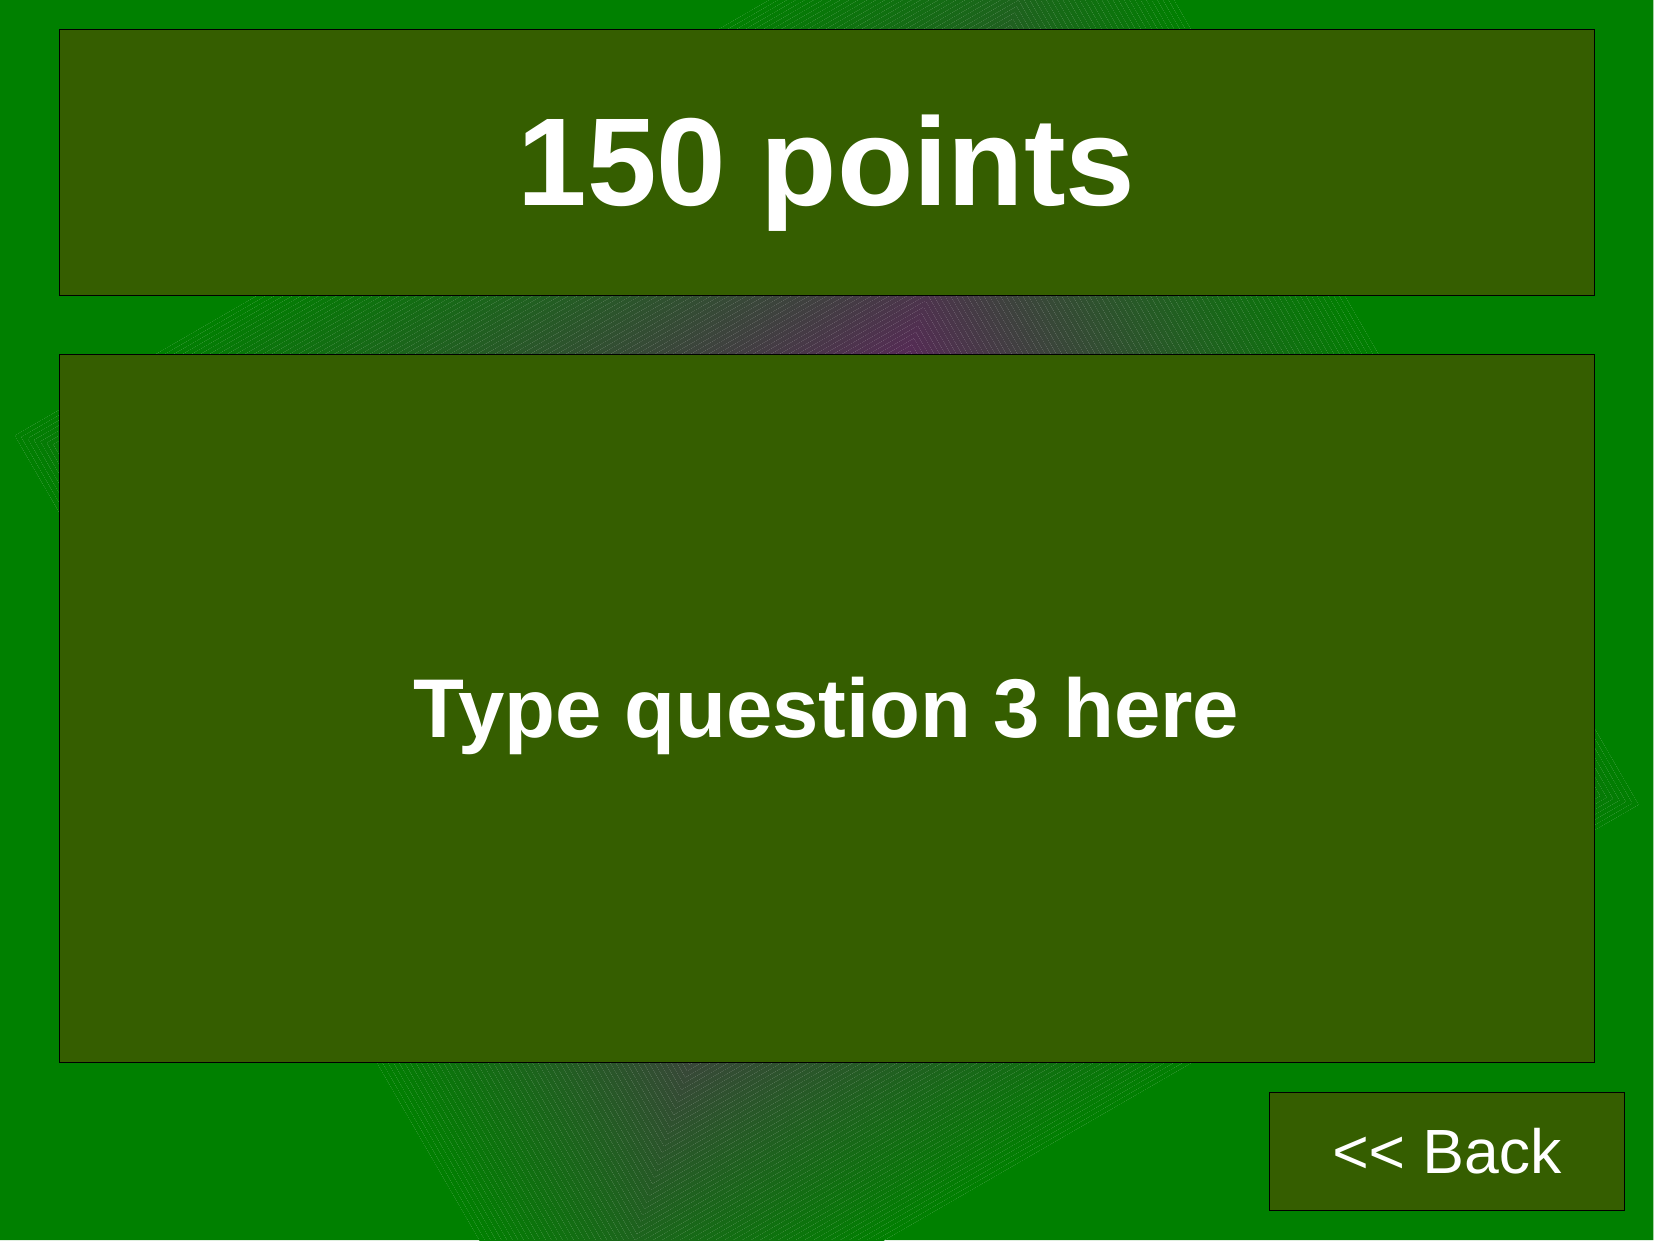

150 points
Type question 3 here
<< Back